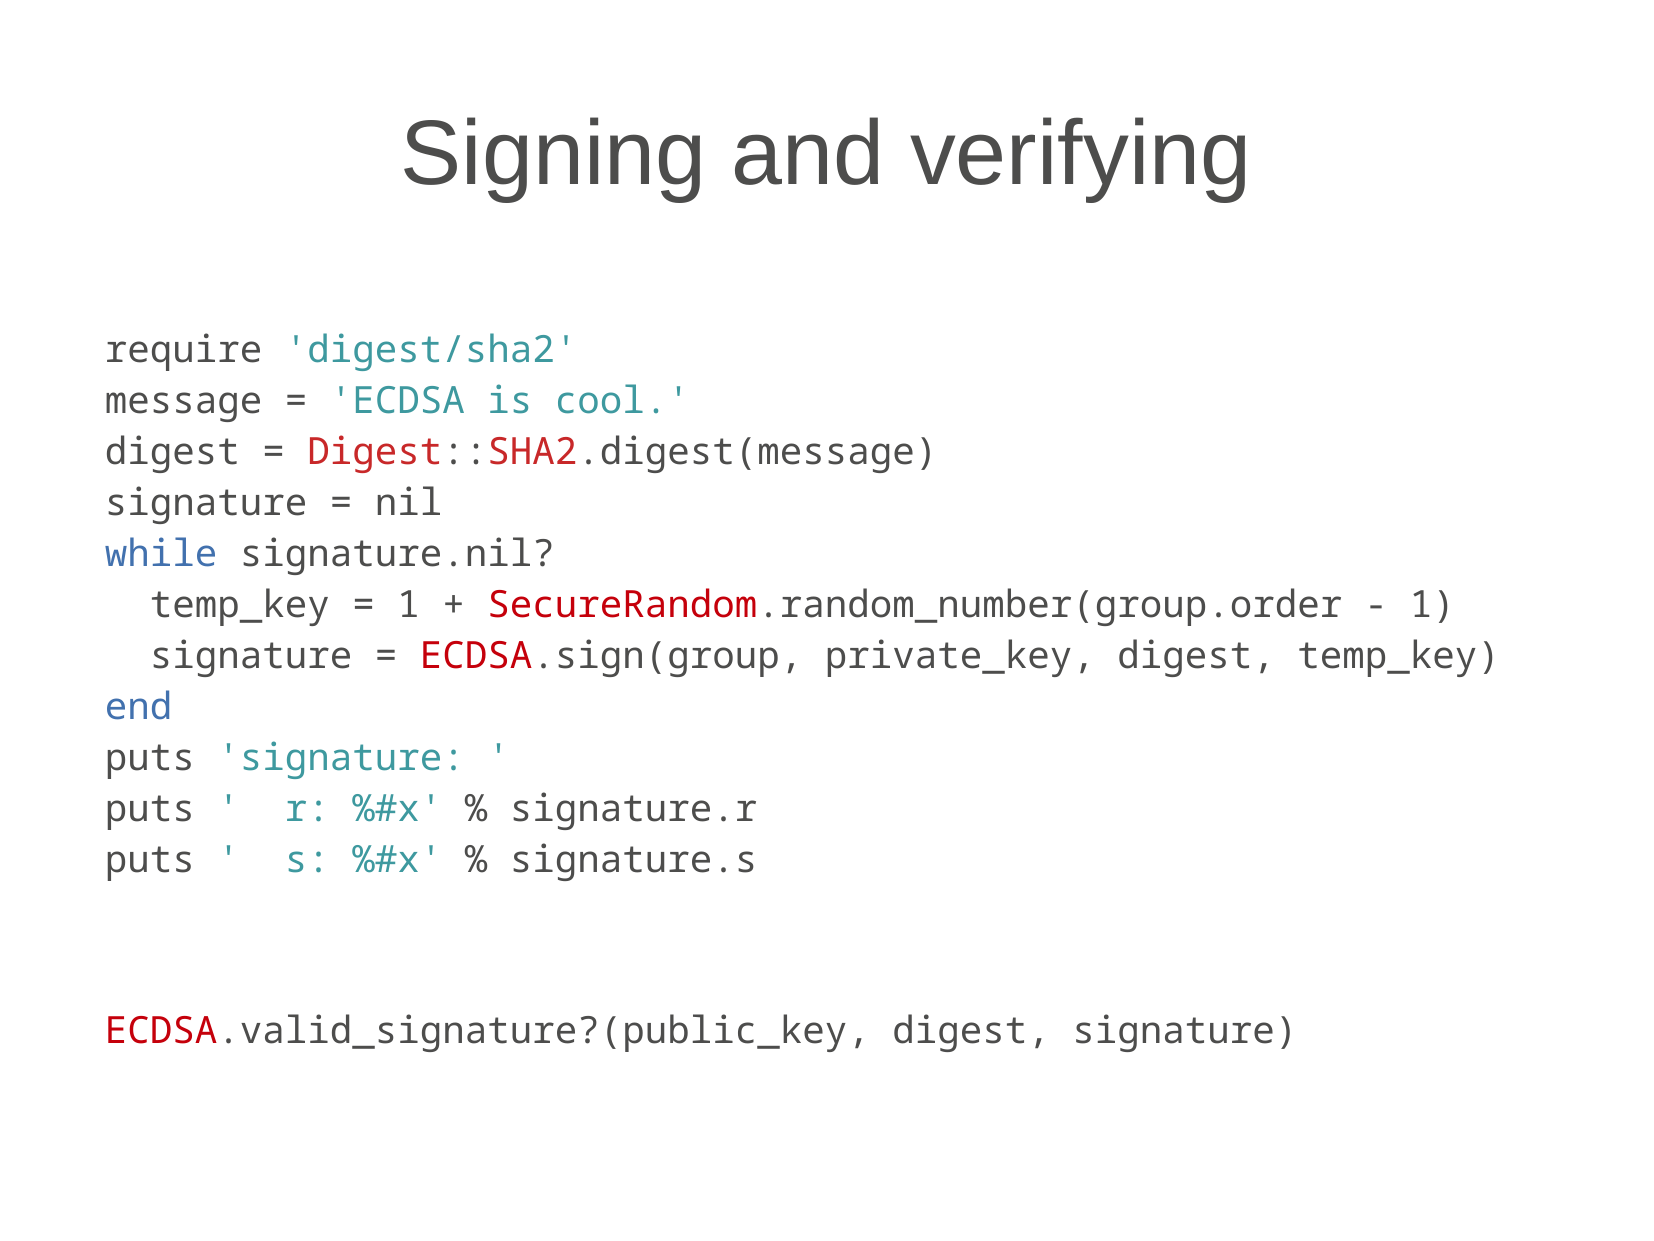

# Signing and verifying
require 'digest/sha2'
message = 'ECDSA is cool.'
digest = Digest::SHA2.digest(message)
signature = nil
while signature.nil?
 temp_key = 1 + SecureRandom.random_number(group.order - 1)
 signature = ECDSA.sign(group, private_key, digest, temp_key)
end
puts 'signature: '
puts ' r: %#x' % signature.r
puts ' s: %#x' % signature.s
ECDSA.valid_signature?(public_key, digest, signature)